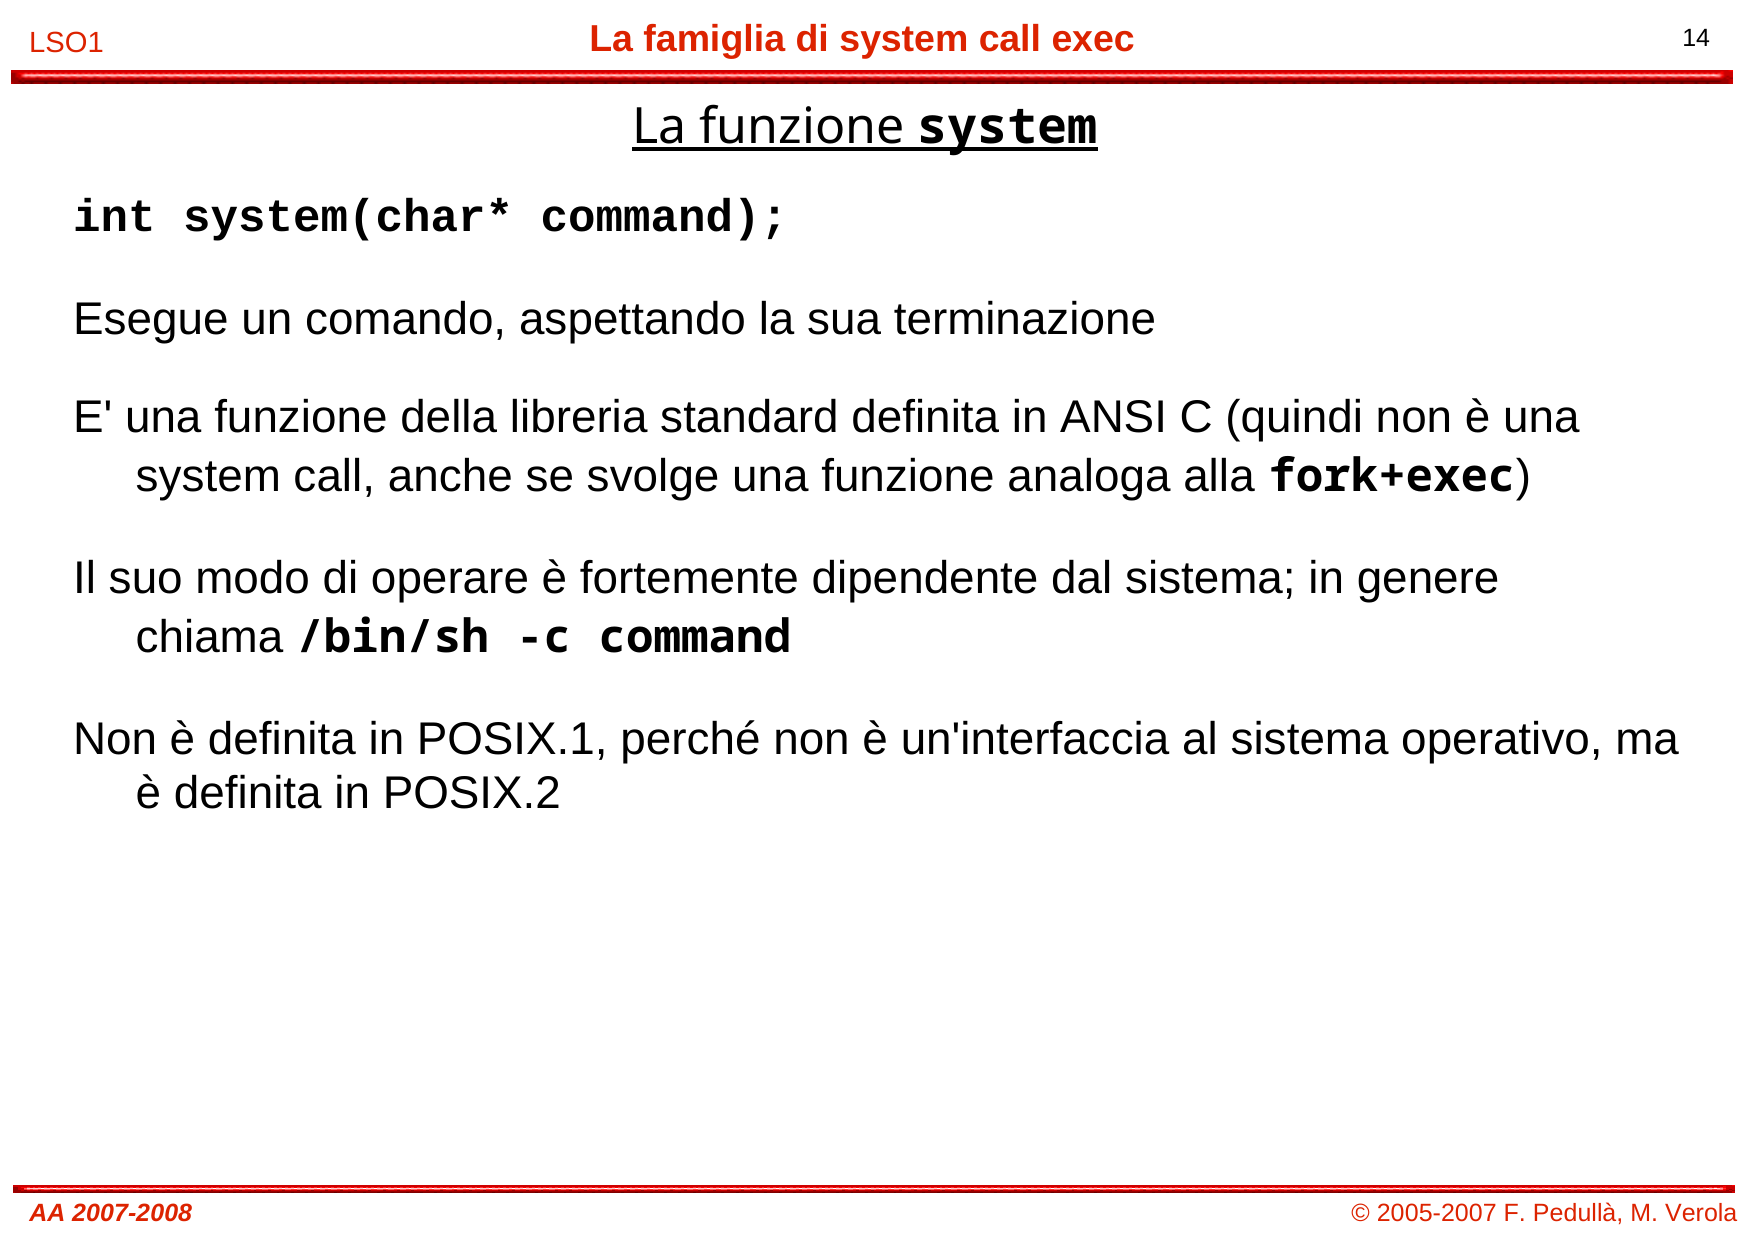

La funzione system
# int system(char* command);
Esegue un comando, aspettando la sua terminazione
E' una funzione della libreria standard definita in ANSI C (quindi non è una system call, anche se svolge una funzione analoga alla fork+exec)
Il suo modo di operare è fortemente dipendente dal sistema; in genere chiama /bin/sh -c command
Non è definita in POSIX.1, perché non è un'interfaccia al sistema operativo, ma è definita in POSIX.2